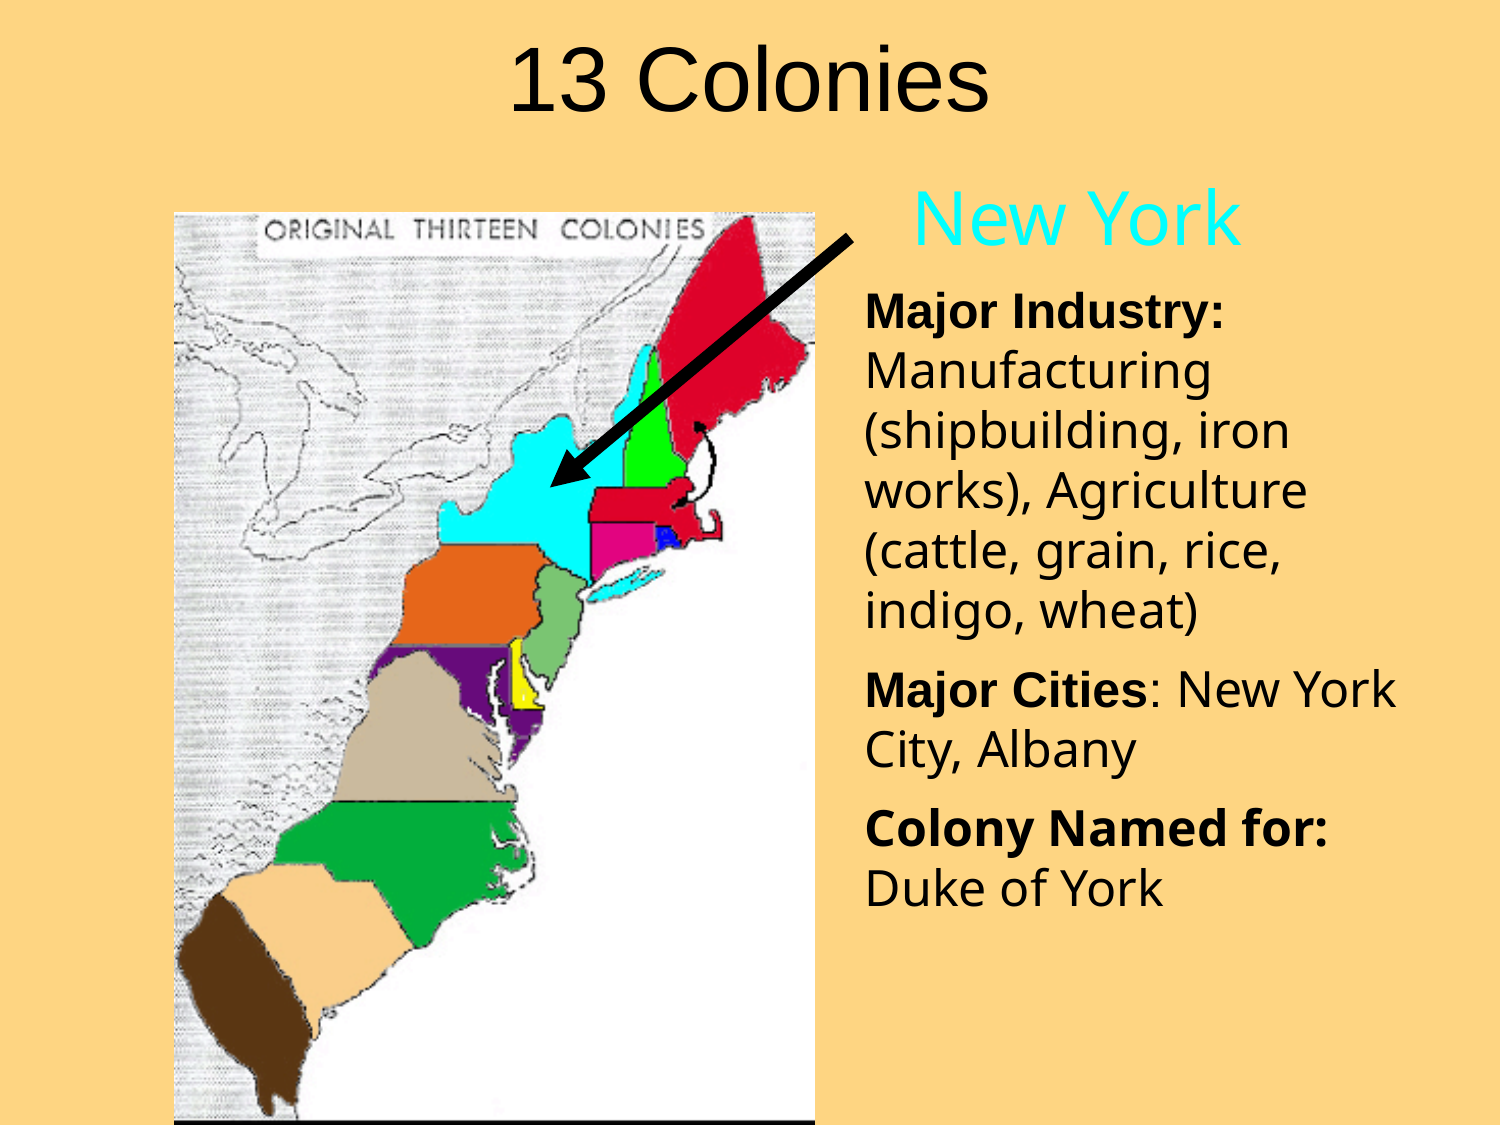

# 13 Colonies
Major Industry: Manufacturing (shipbuilding, iron works), Agriculture (cattle, grain, rice, indigo, wheat)
Major Cities: New York City, Albany
Colony Named for: Duke of York
New York